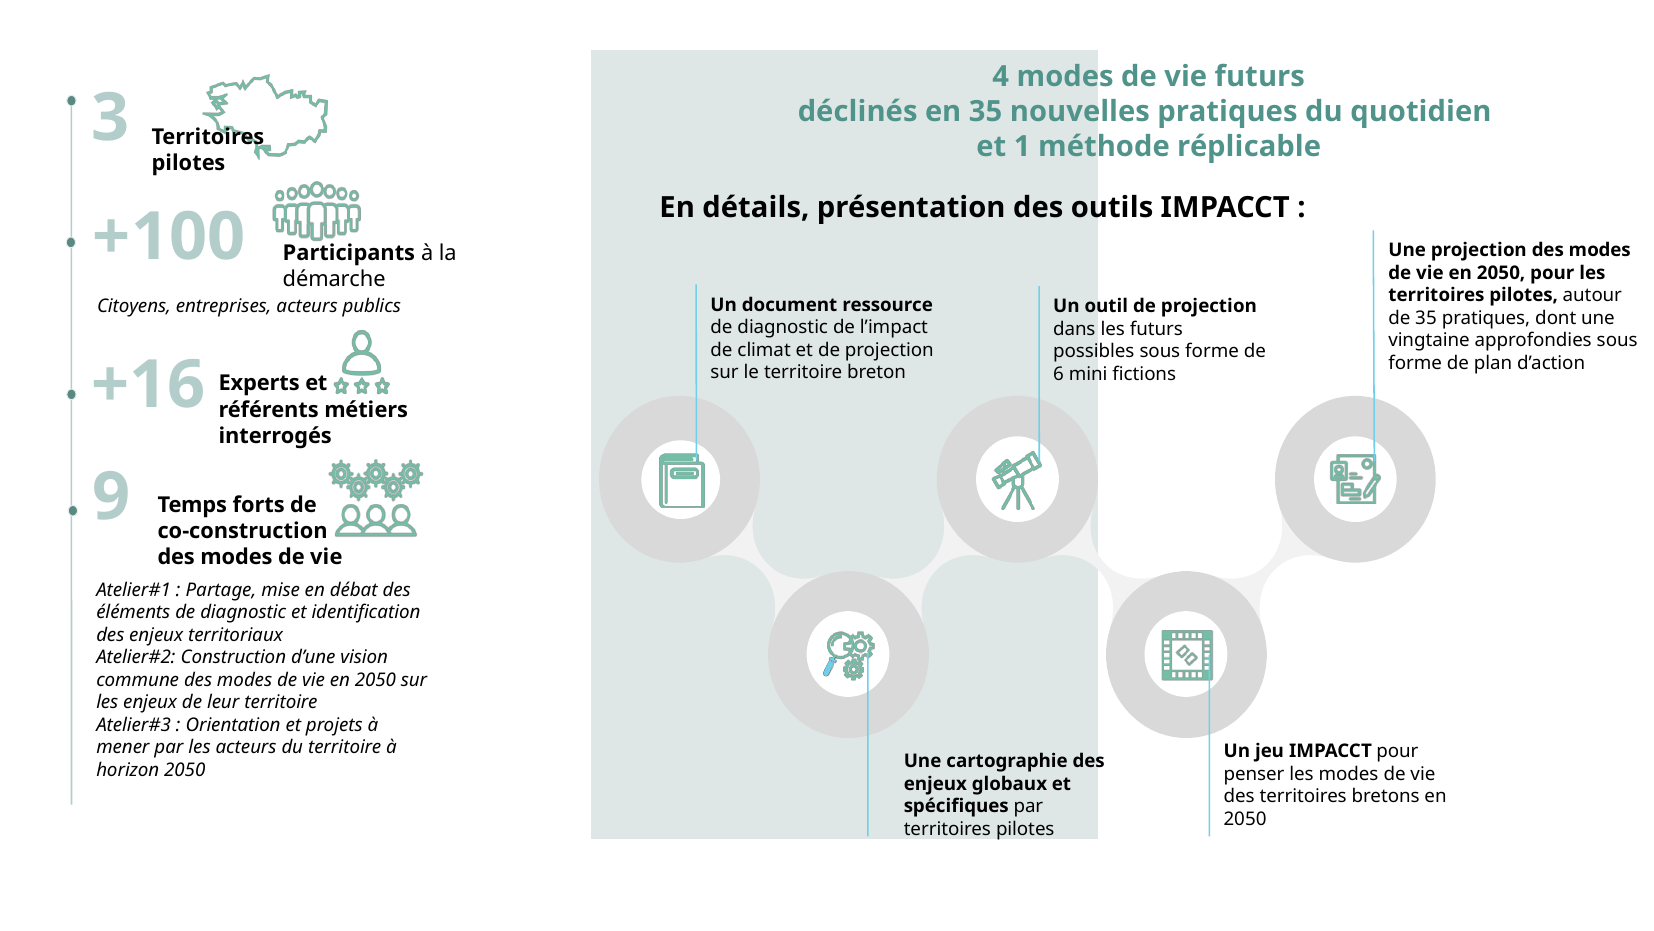

4 modes de vie futurs
déclinés en 35 nouvelles pratiques du quotidien
et 1 méthode réplicable
3
Territoires pilotes
En détails, présentation des outils IMPACCT :
+100
Une projection des modes de vie en 2050, pour les territoires pilotes, autour de 35 pratiques, dont une vingtaine approfondies sous forme de plan d’action
Participants à la démarche
Un document ressource de diagnostic de l’impact de climat et de projection sur le territoire breton
Citoyens, entreprises, acteurs publics
Un outil de projection dans les futurs possibles sous forme de 6 mini fictions
+16
Experts et référents métiers interrogés
9
Temps forts de
co-construction des modes de vie
Atelier#1 : Partage, mise en débat des éléments de diagnostic et identification des enjeux territoriaux
Atelier#2: Construction d’une vision commune des modes de vie en 2050 sur les enjeux de leur territoire
Atelier#3 : Orientation et projets à mener par les acteurs du territoire à horizon 2050
Un jeu IMPACCT pour penser les modes de vie des territoires bretons en 2050
Une cartographie des enjeux globaux et spécifiques par territoires pilotes